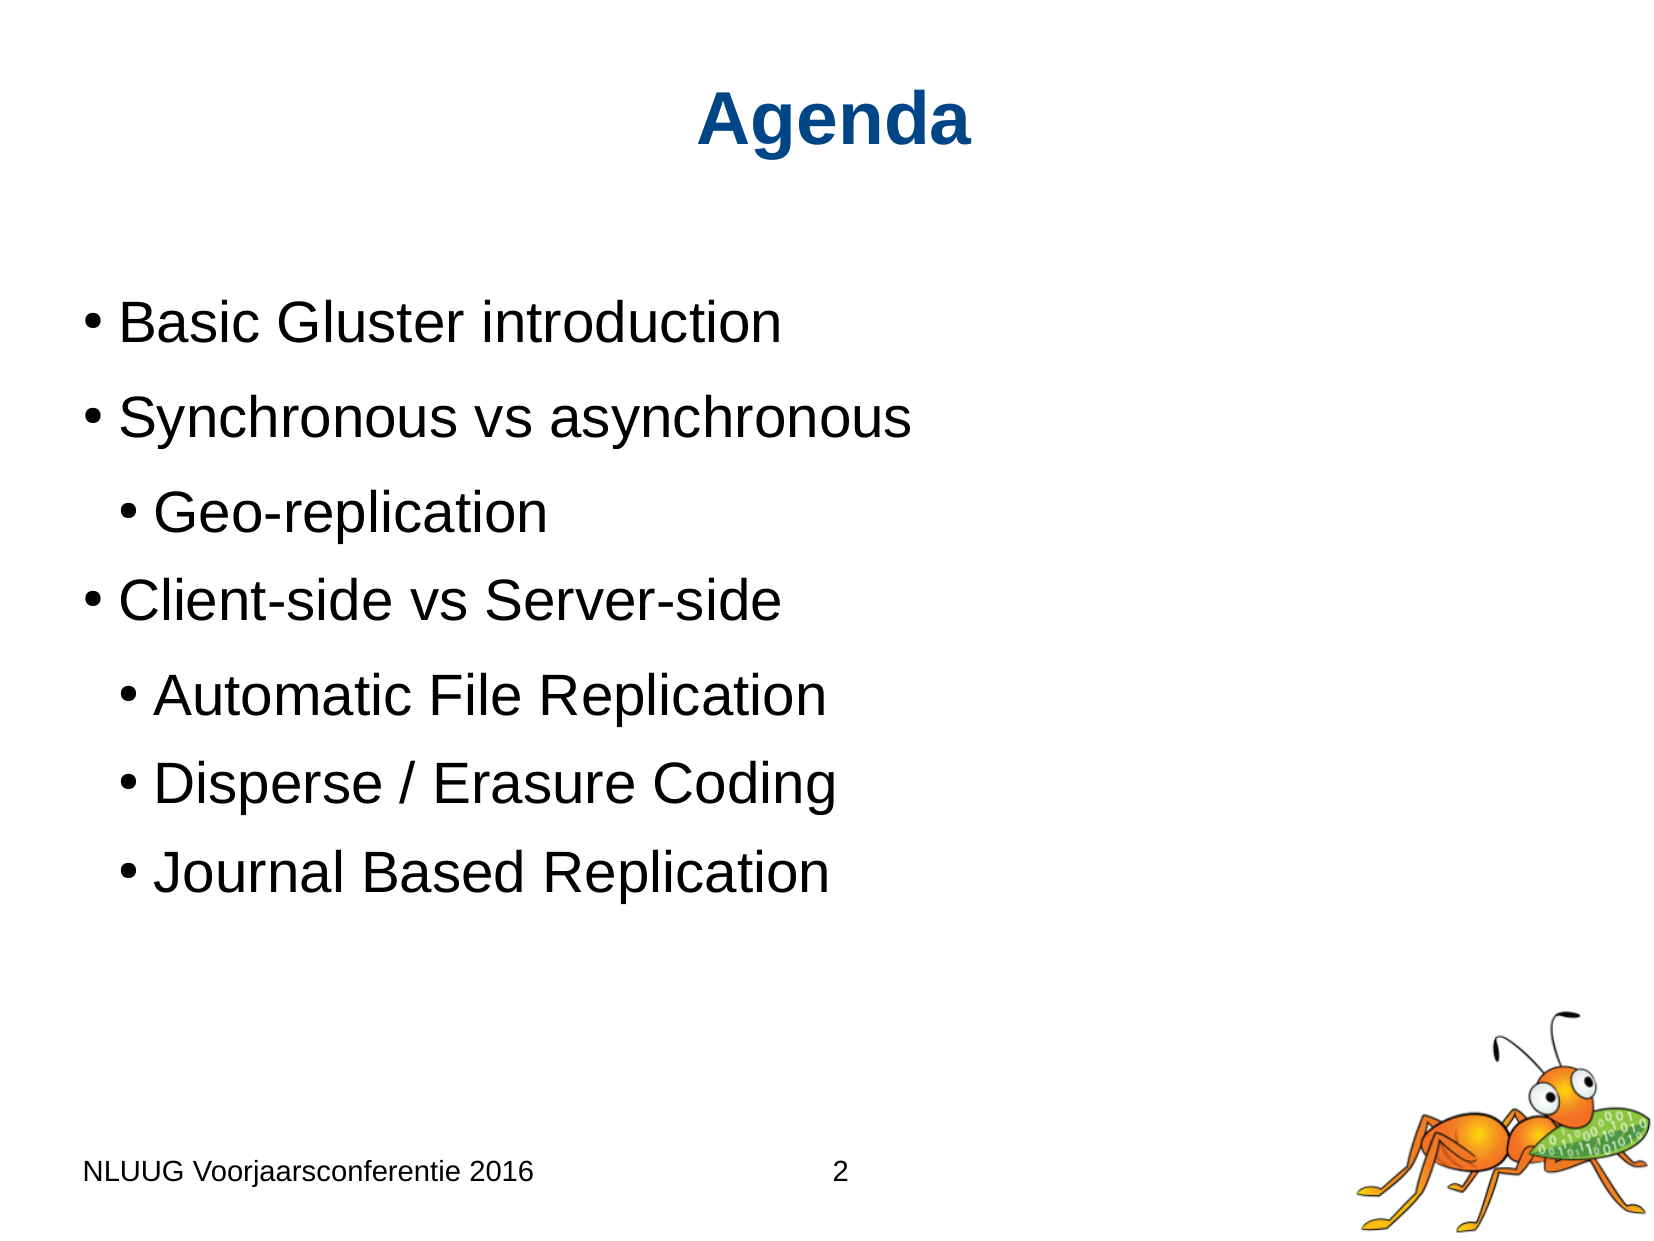

Agenda
# Basic Gluster introduction
Synchronous vs asynchronous
Geo-replication
Client-side vs Server-side
Automatic File Replication
Disperse / Erasure Coding
Journal Based Replication
FOSDEM, 31 January 2015
2